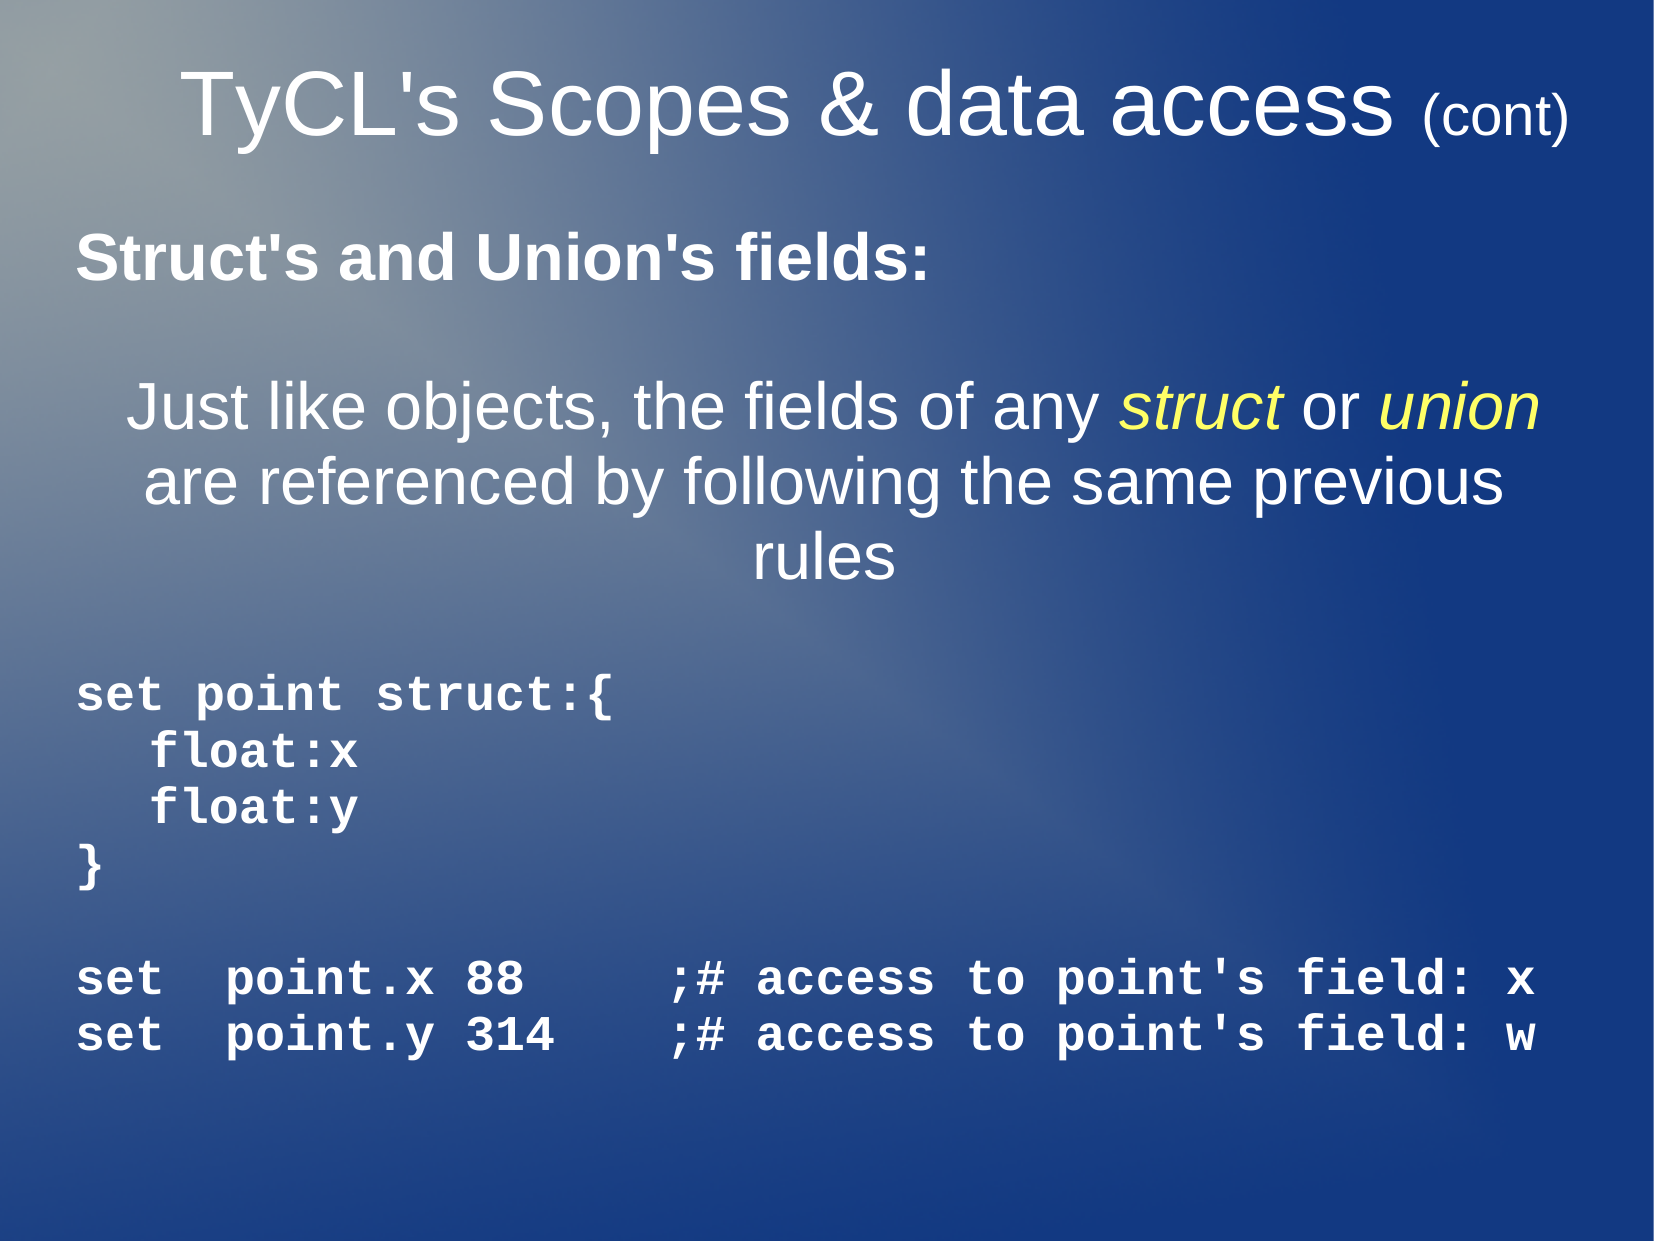

TyCL's Scopes & data access (cont)
# Struct's and Union's fields:
 Just like objects, the fields of any struct or union are referenced by following the same previous rules
set point struct:{
 	float:x
 	float:y
}
set point.x 88		;# access to point's field: x
set point.y 314		;# access to point's field: w